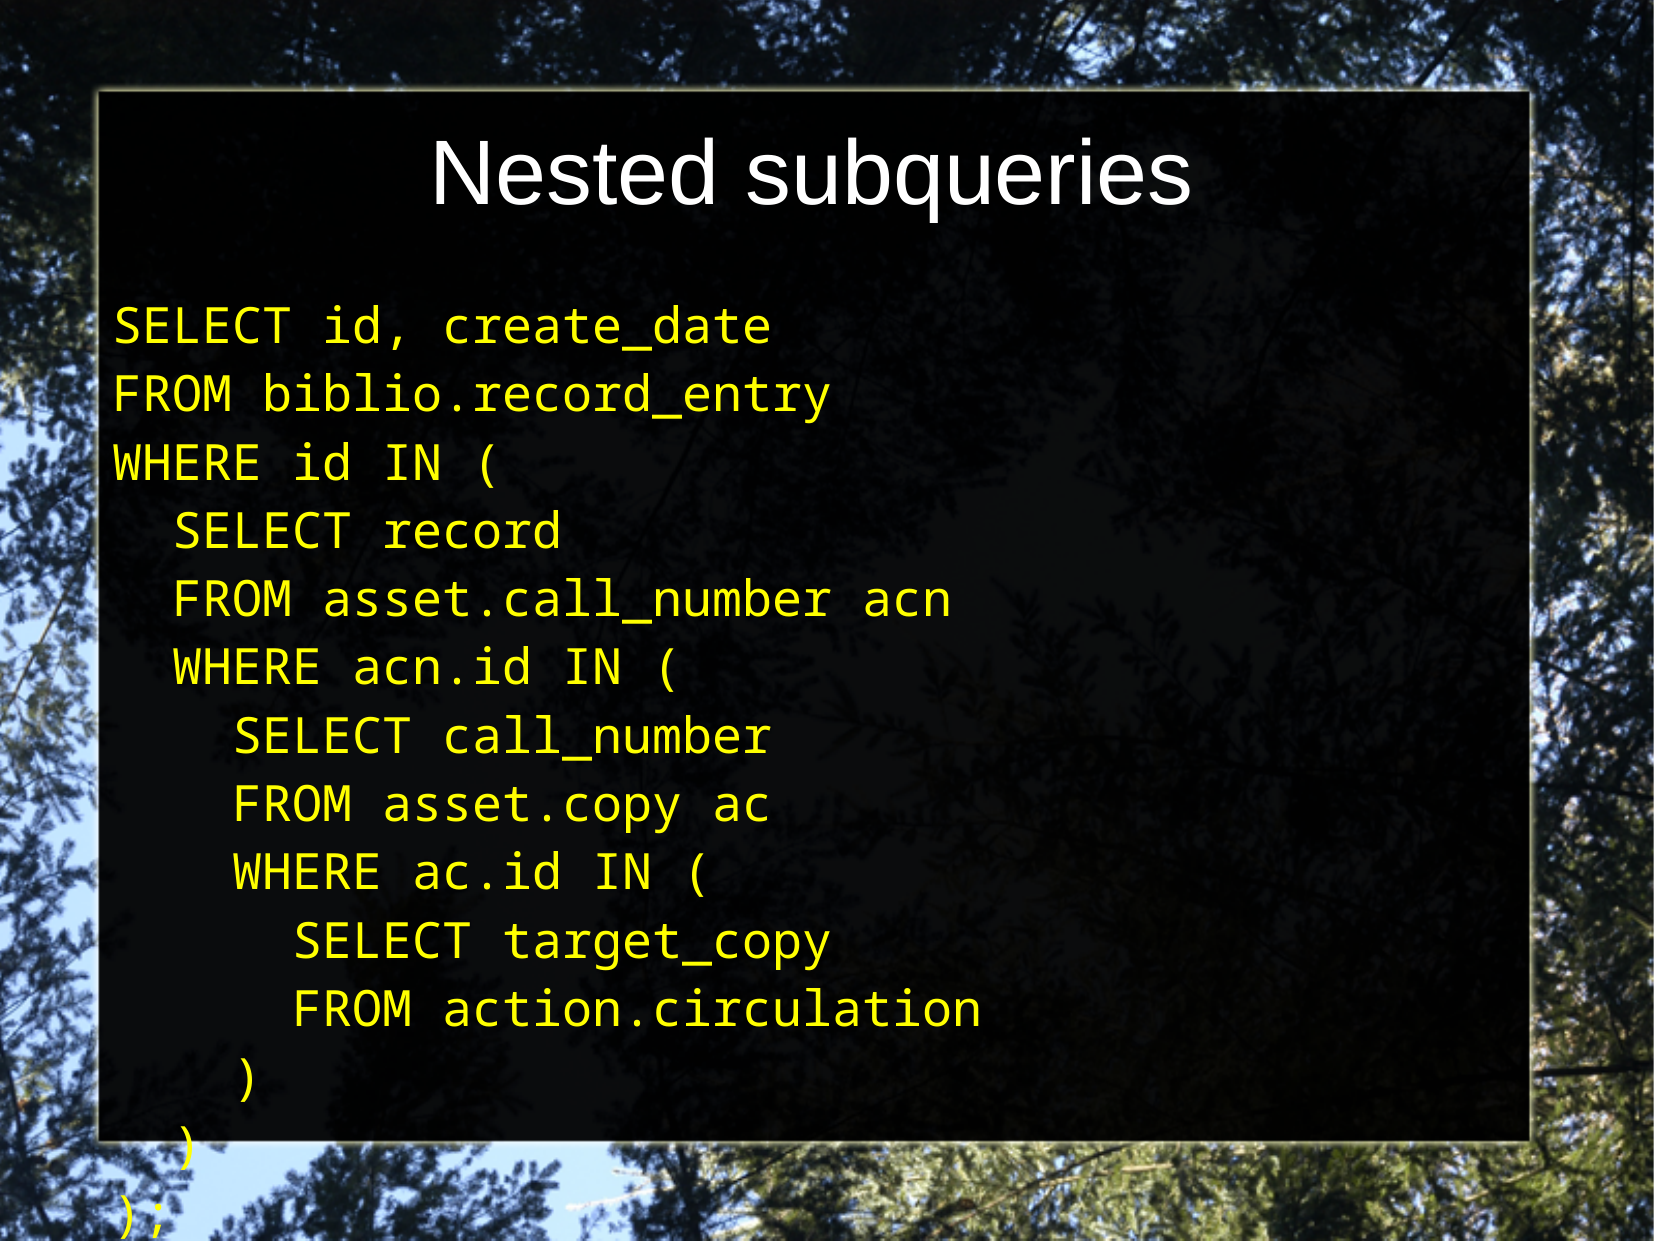

# Nested subqueries
SELECT id, create_date
FROM biblio.record_entry
WHERE id IN (
 SELECT record
 FROM asset.call_number acn
 WHERE acn.id IN (
 SELECT call_number
 FROM asset.copy ac
 WHERE ac.id IN (
 SELECT target_copy
 FROM action.circulation
 )
 )
);